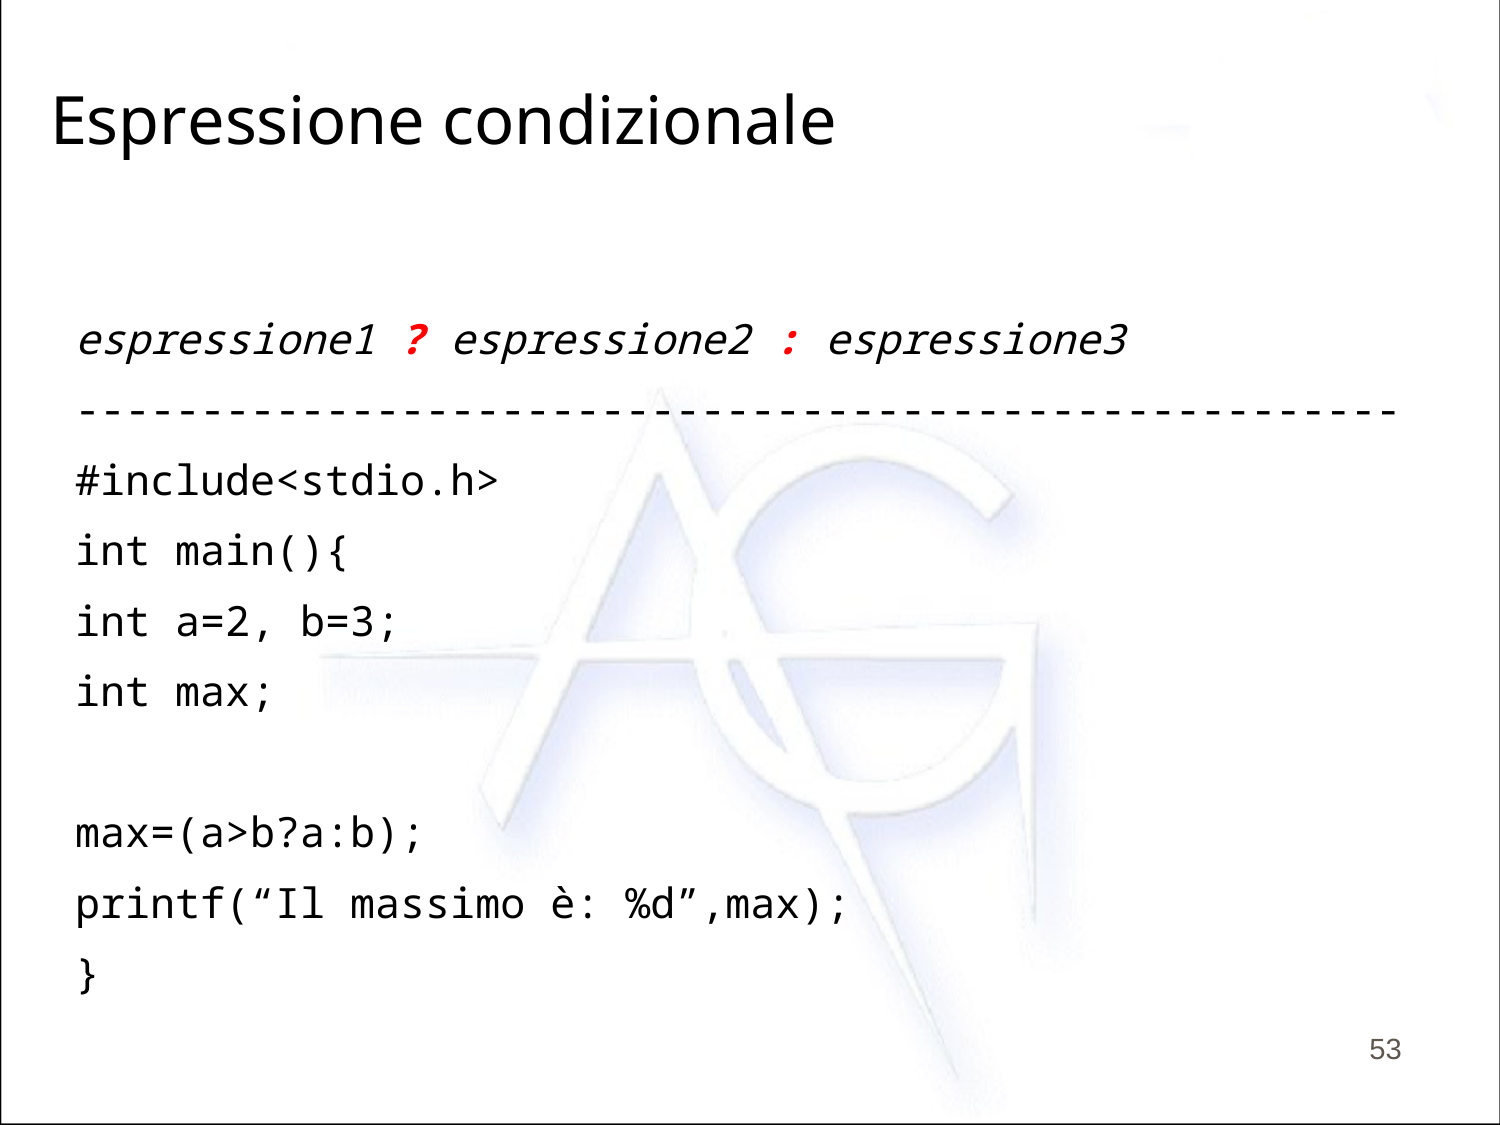

# Espressione condizionale
espressione1 ? espressione2 : espressione3
-----------------------------------------------------
#include<stdio.h>
int main(){
int a=2, b=3;
int max;
max=(a>b?a:b);
printf(“Il massimo è: %d”,max);
}
53